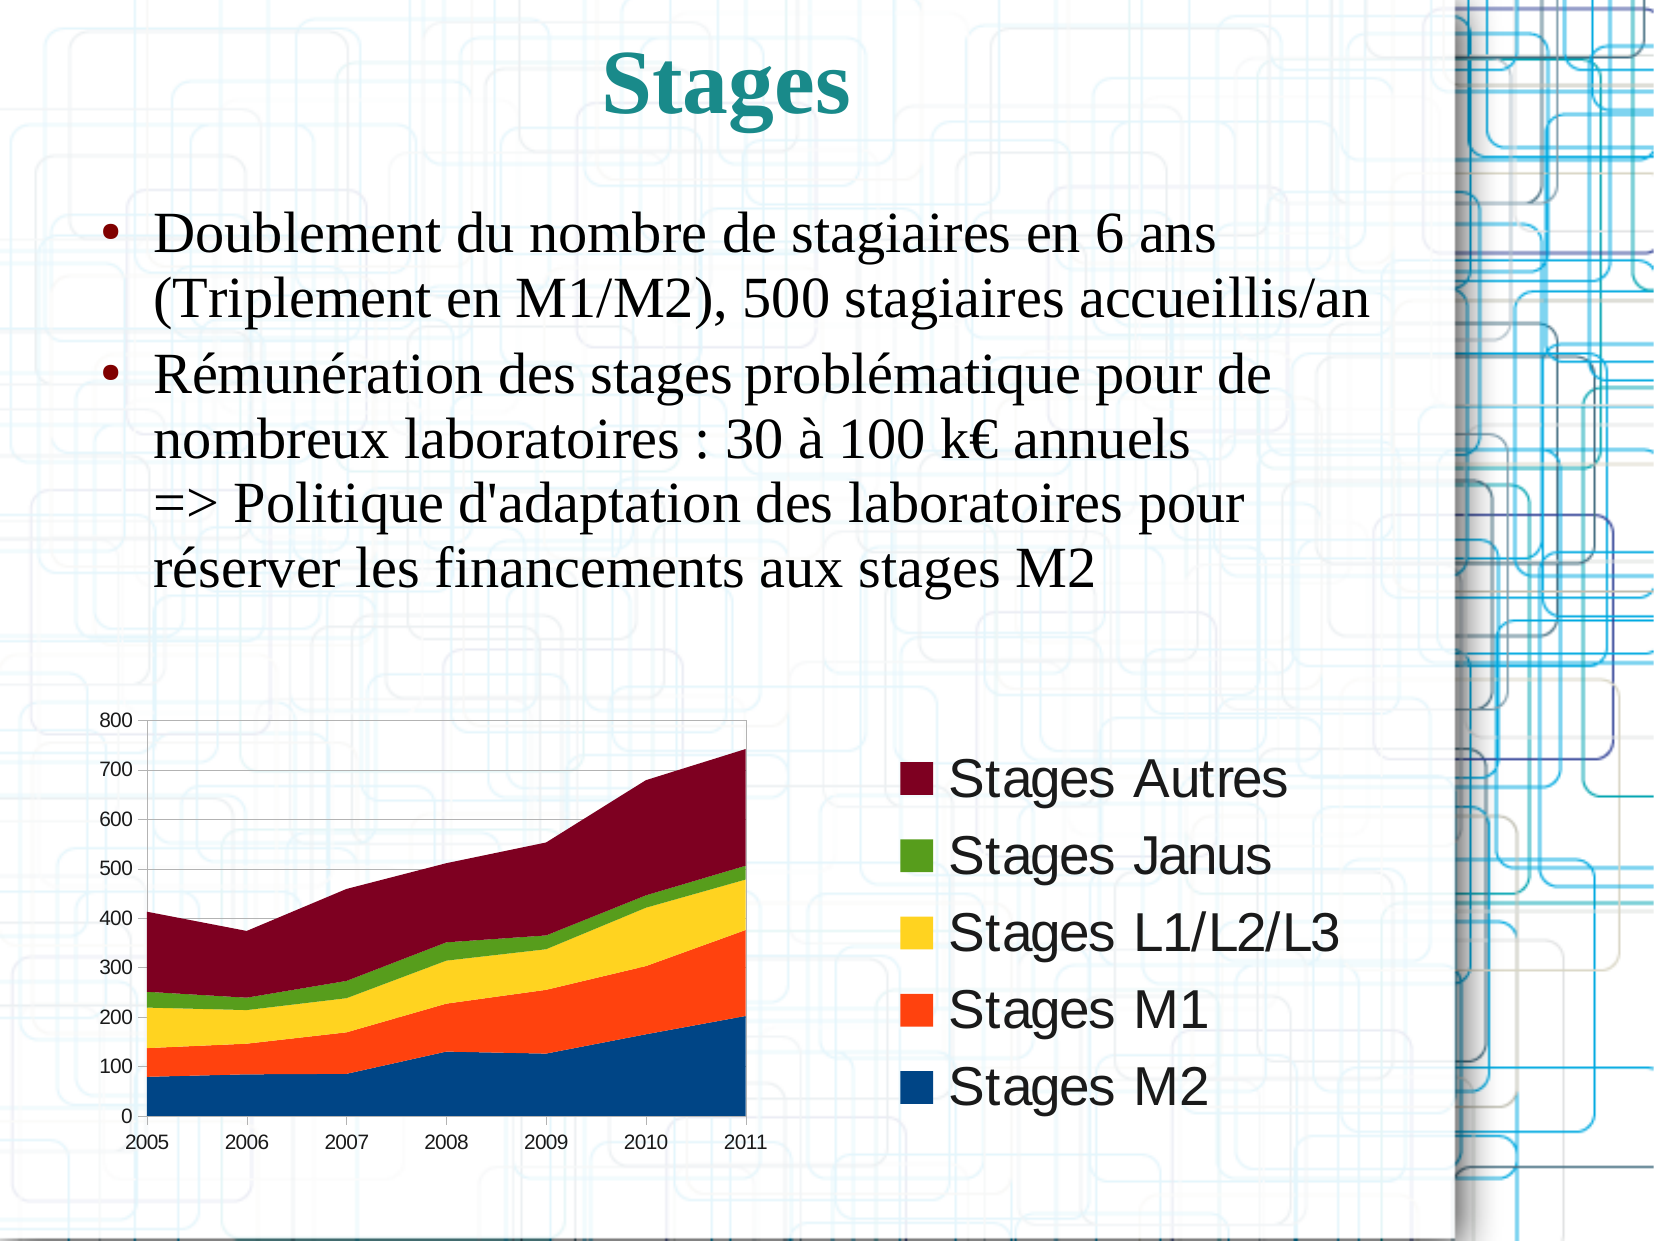

# Stages
Doublement du nombre de stagiaires en 6 ans
(Triplement en M1/M2), 500 stagiaires accueillis/an
Rémunération des stages	problématique pour de nombreux laboratoires : 30 à 100 k€ annuels
=> Politique d'adaptation des laboratoires pour réserver les financements aux stages M2